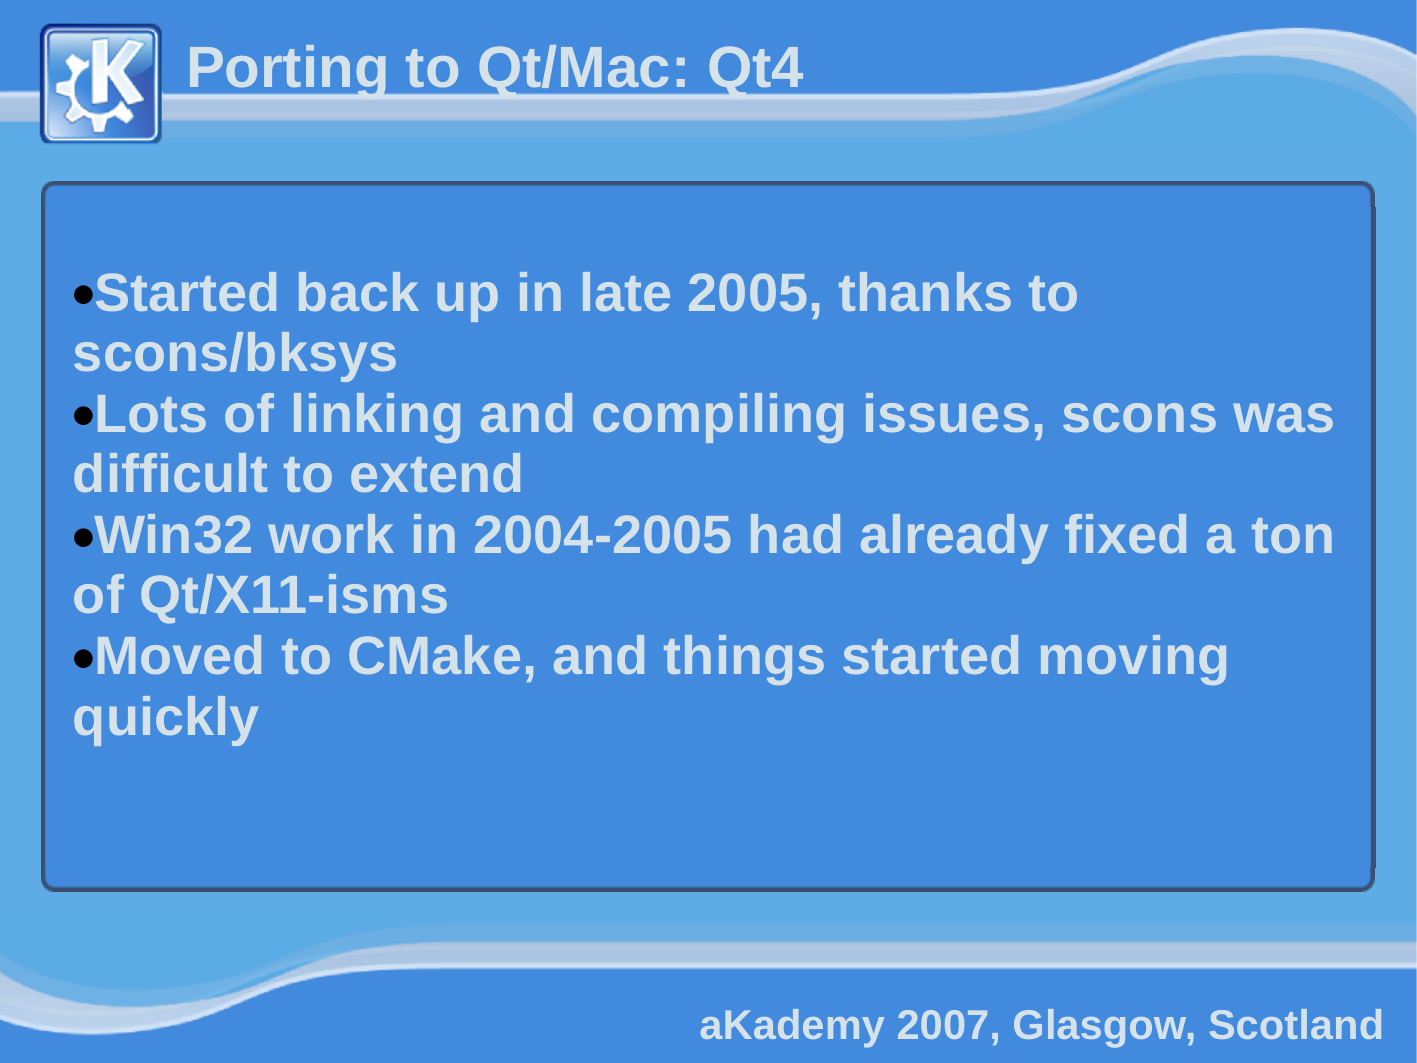

Porting to Qt/Mac: Qt4
Started back up in late 2005, thanks to scons/bksys
Lots of linking and compiling issues, scons was difficult to extend
Win32 work in 2004-2005 had already fixed a ton of Qt/X11-isms
Moved to CMake, and things started moving quickly